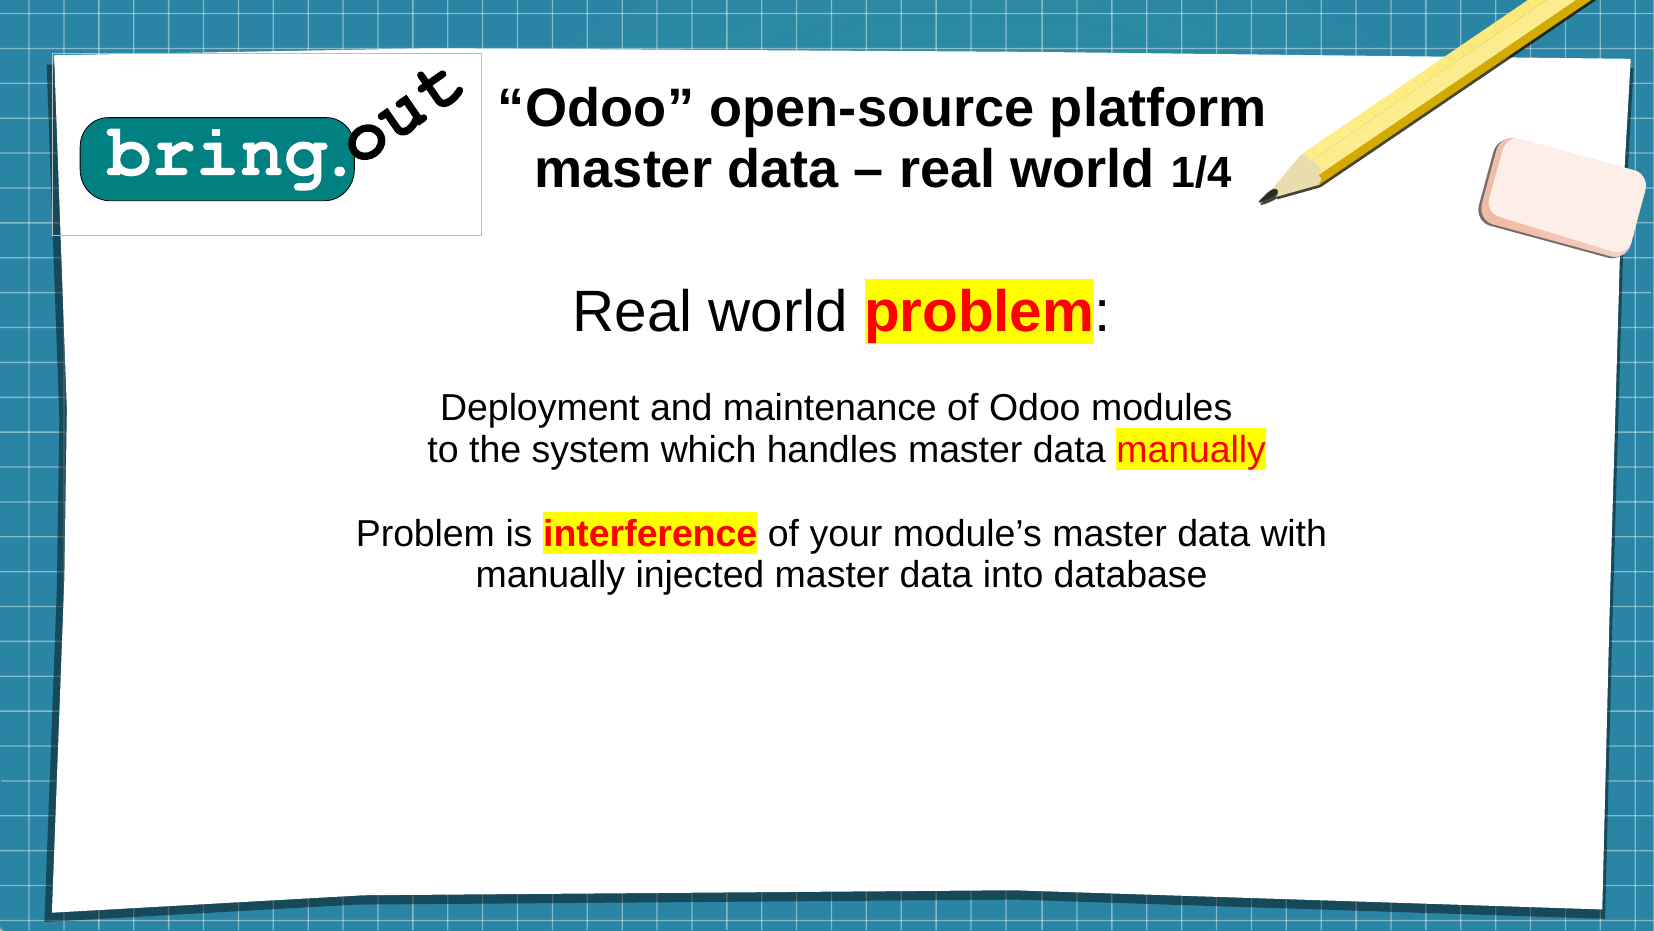

# “Odoo” open-source platform master data – real world 1/4
Real world problem:
Deployment and maintenance of Odoo modules
 to the system which handles master data manually
Problem is interference of your module’s master data with manually injected master data into database